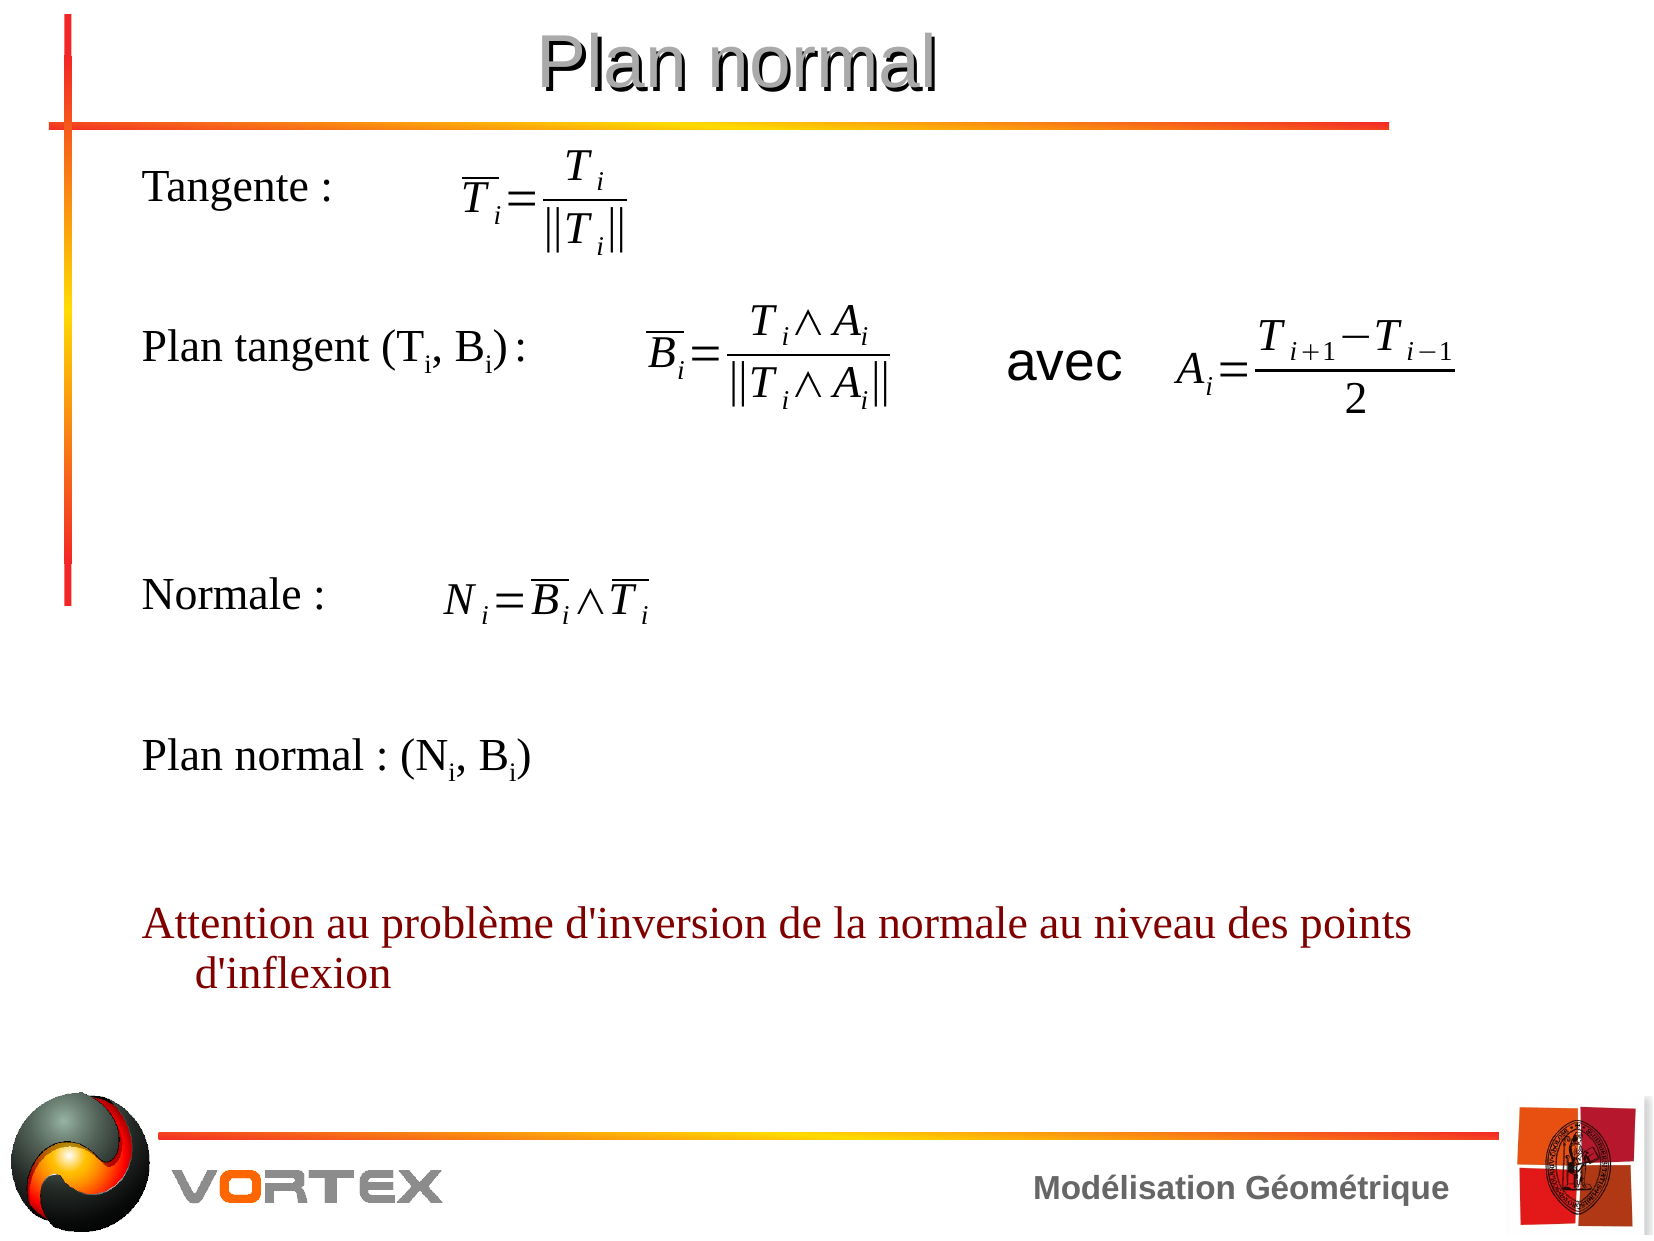

# Plan normal
Tangente :
Plan tangent (Ti, Bi) :
Normale :
Plan normal : (Ni, Bi)
Attention au problème d'inversion de la normale au niveau des points d'inflexion
avec